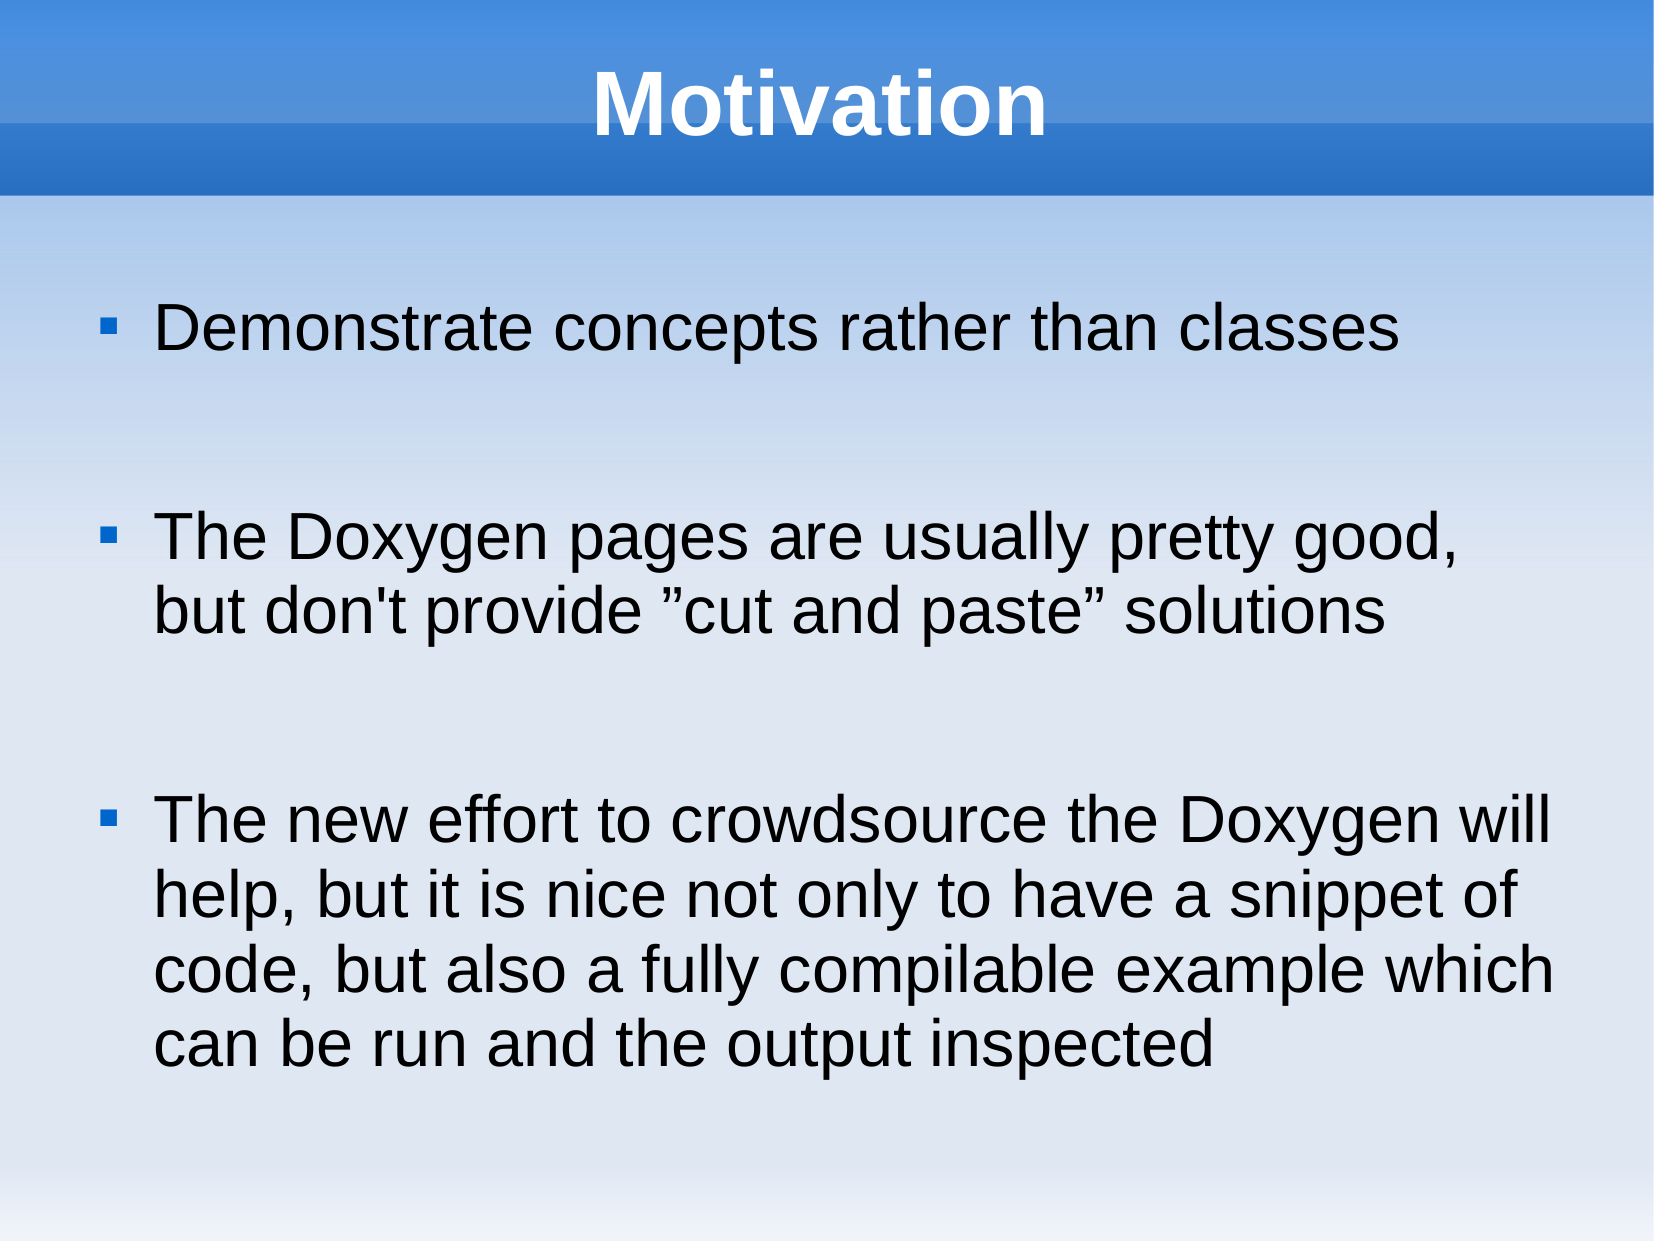

# Motivation
Demonstrate concepts rather than classes
The Doxygen pages are usually pretty good, but don't provide ”cut and paste” solutions
The new effort to crowdsource the Doxygen will help, but it is nice not only to have a snippet of code, but also a fully compilable example which can be run and the output inspected